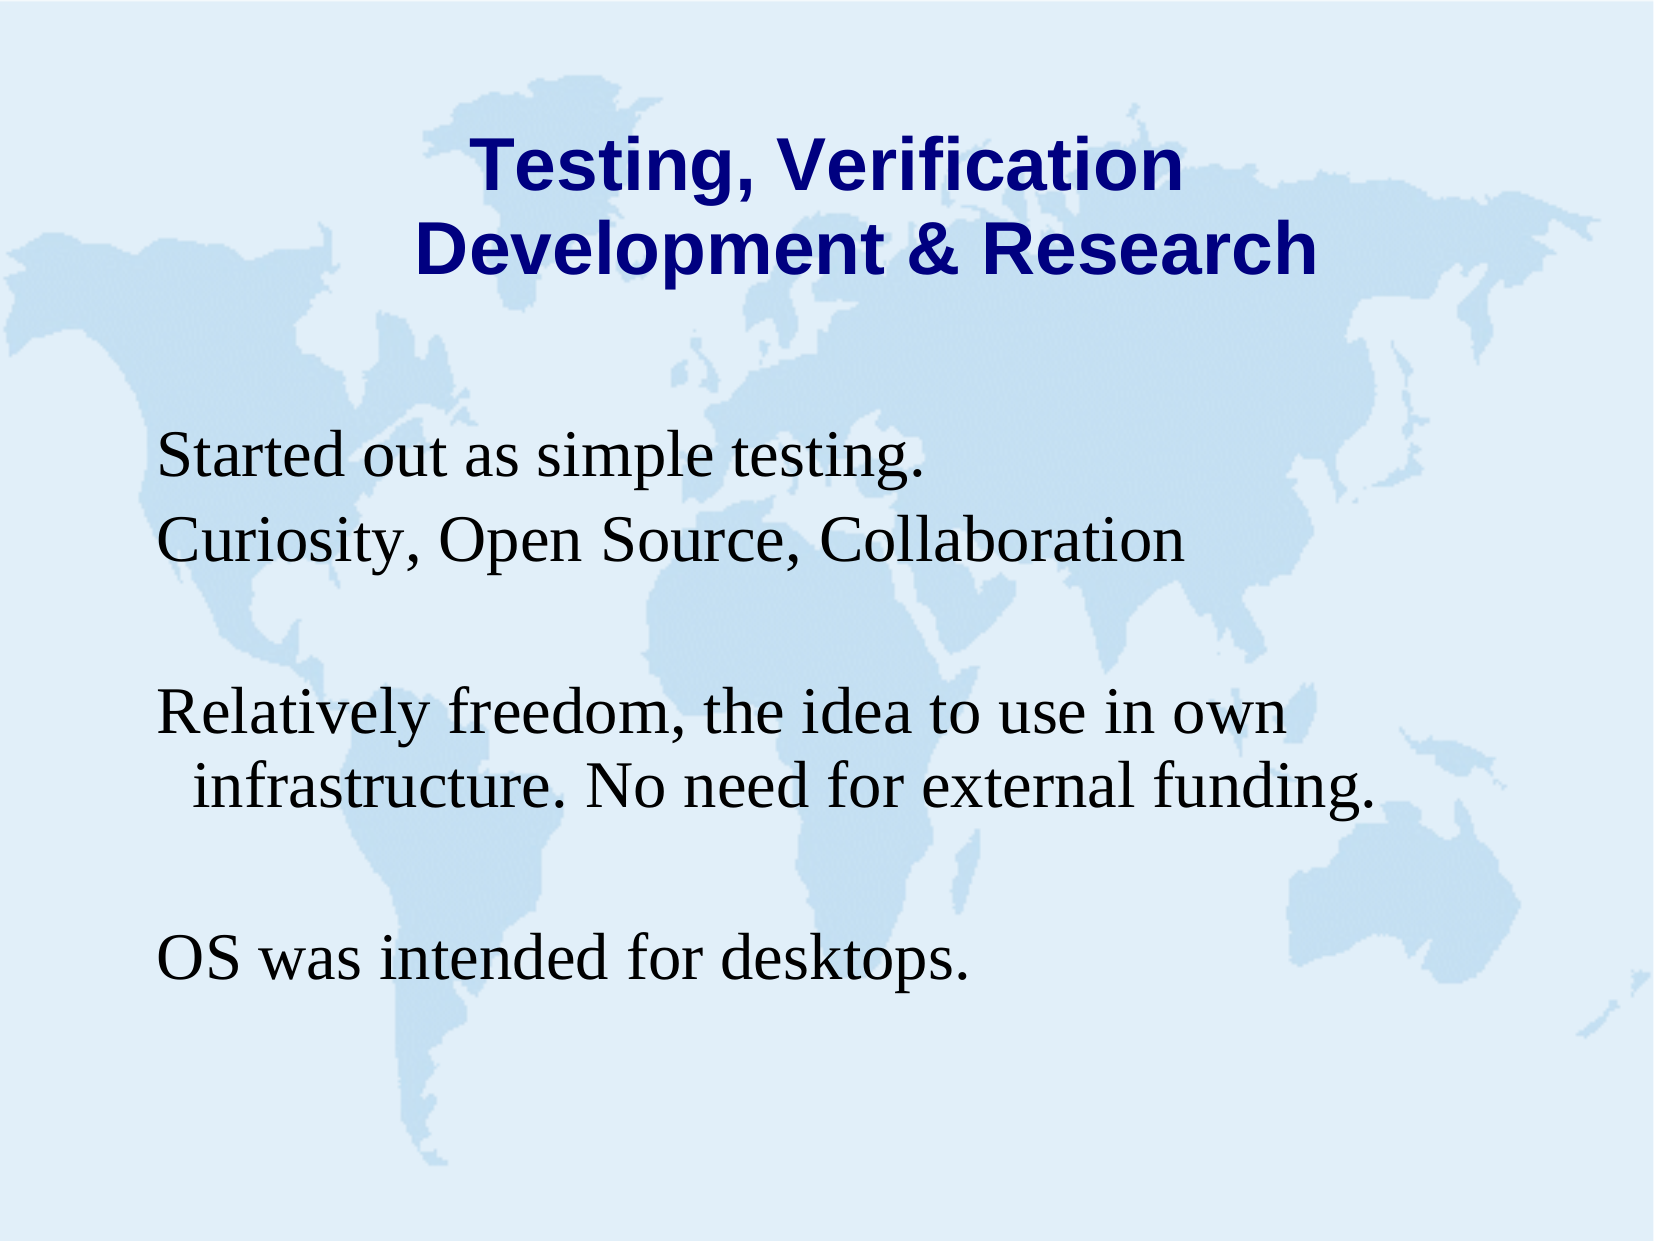

# Testing, Verification Development & Research
Started out as simple testing.
Curiosity, Open Source, Collaboration
Relatively freedom, the idea to use in own infrastructure. No need for external funding.
OS was intended for desktops.